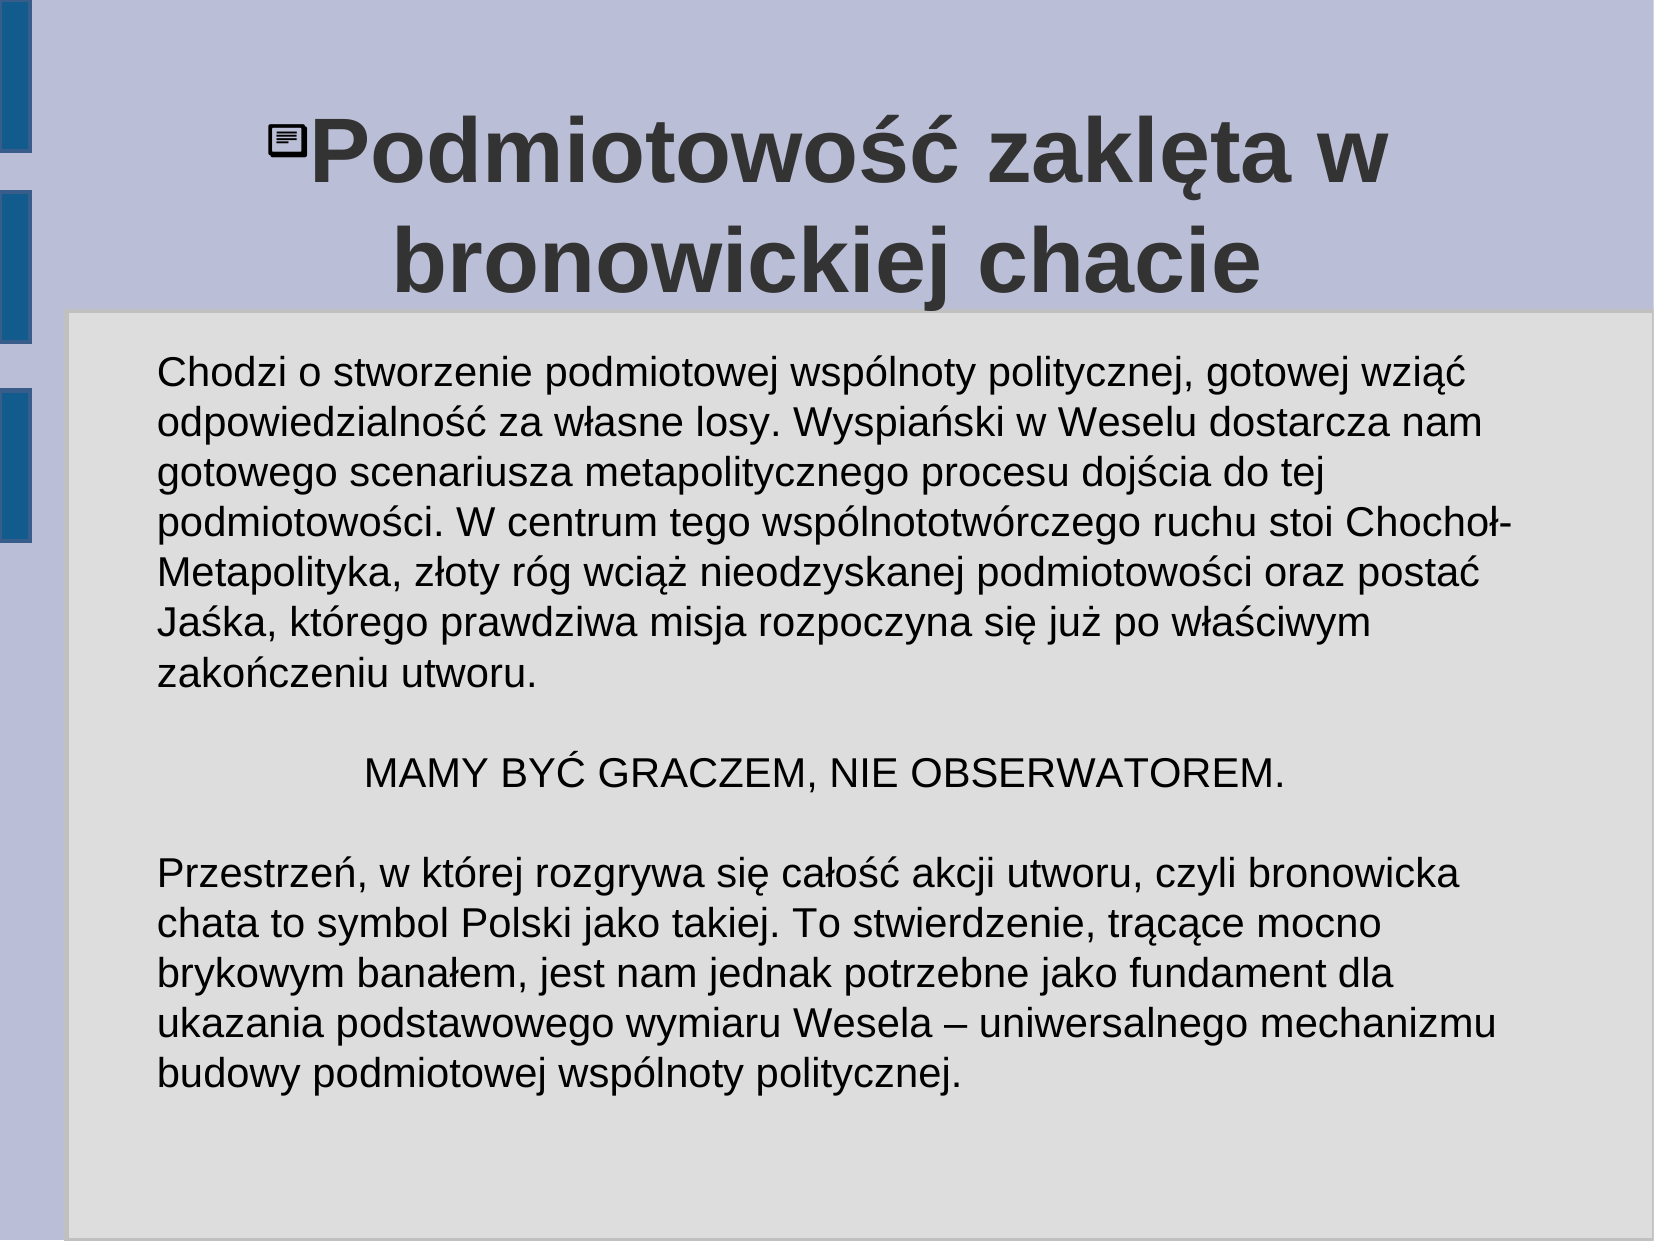

# Podmiotowość zaklęta w bronowickiej chacie
Chodzi o stworzenie podmiotowej wspólnoty politycznej, gotowej wziąć odpowiedzialność za własne losy. Wyspiański w Weselu dostarcza nam gotowego scenariusza metapolitycznego procesu dojścia do tej podmiotowości. W centrum tego wspólnototwórczego ruchu stoi Chochoł-Metapolityka, złoty róg wciąż nieodzyskanej podmiotowości oraz postać Jaśka, którego prawdziwa misja rozpoczyna się już po właściwym zakończeniu utworu.
 MAMY BYĆ GRACZEM, NIE OBSERWATOREM.
Przestrzeń, w której rozgrywa się całość akcji utworu, czyli bronowicka chata to symbol Polski jako takiej. To stwierdzenie, trącące mocno brykowym banałem, jest nam jednak potrzebne jako fundament dla ukazania podstawowego wymiaru Wesela – uniwersalnego mechanizmu budowy podmiotowej wspólnoty politycznej.